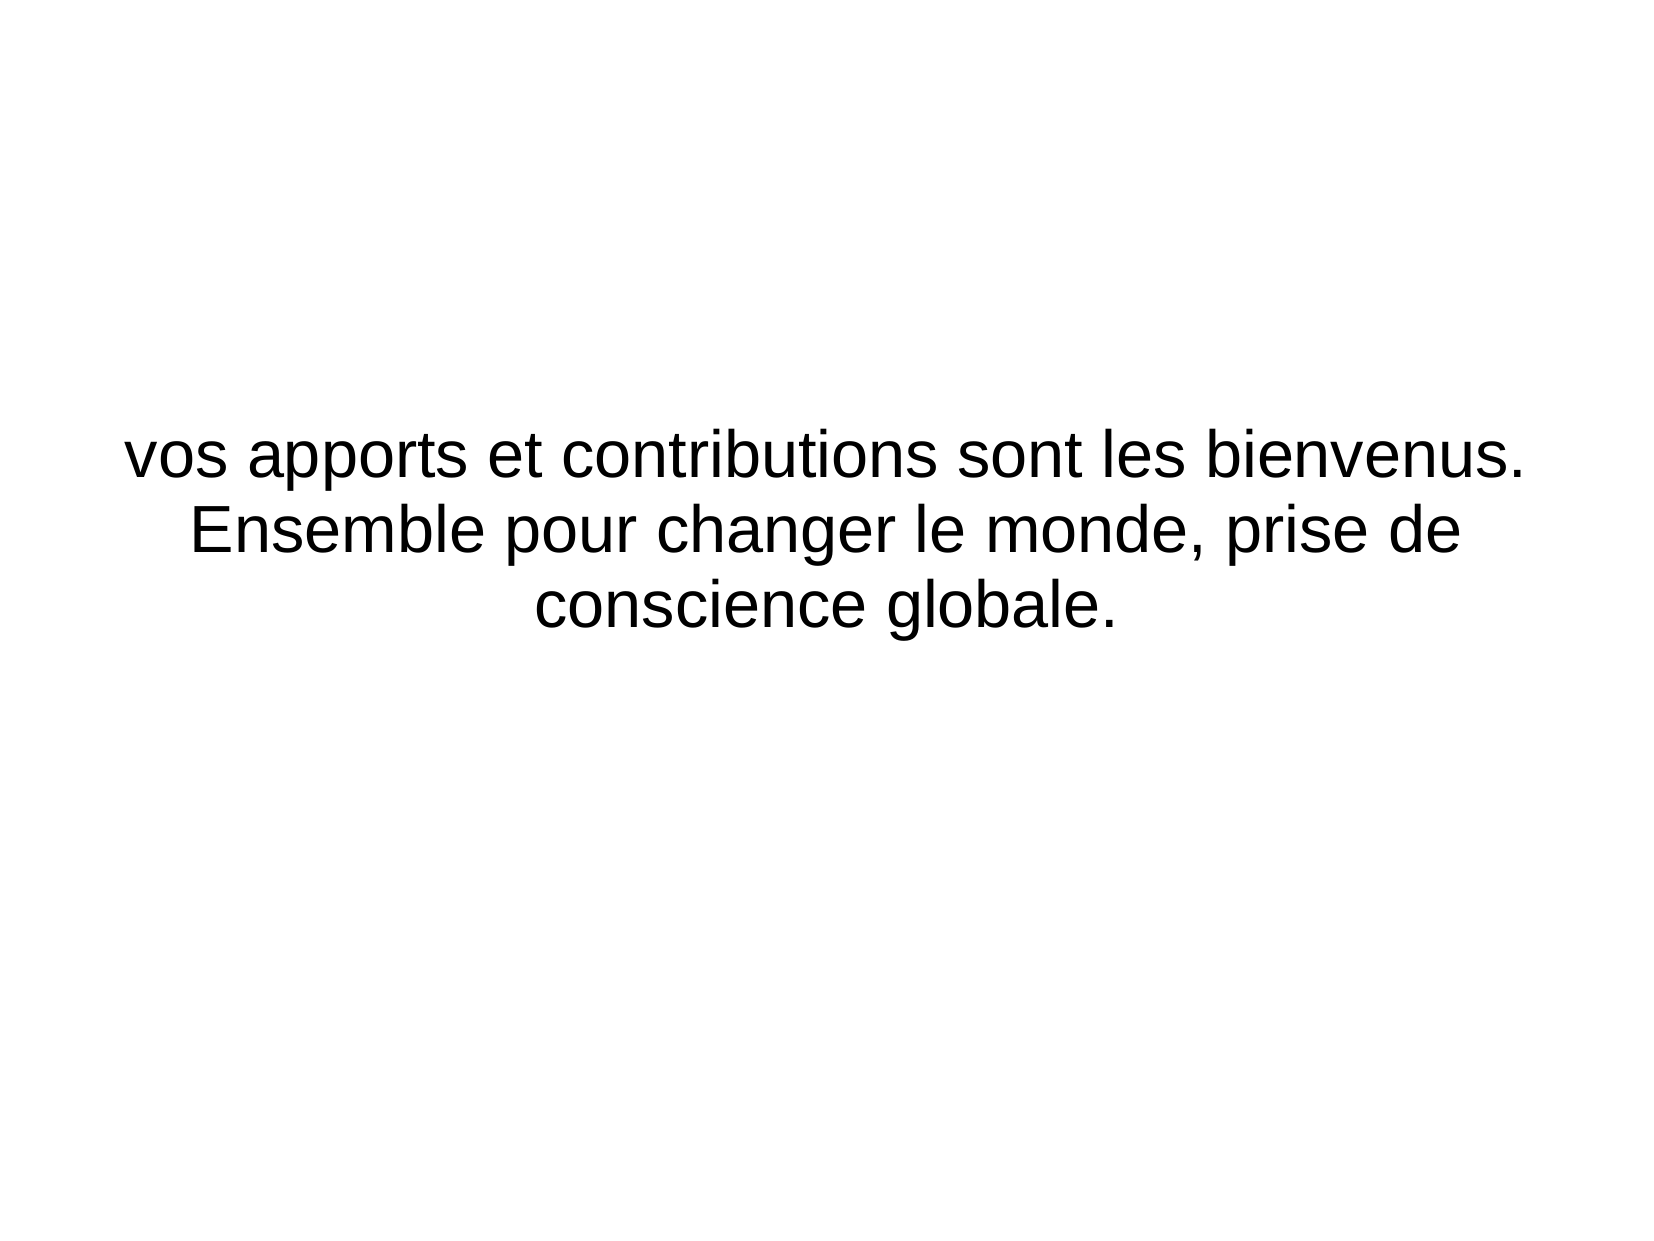

# vos apports et contributions sont les bienvenus.
Ensemble pour changer le monde, prise de conscience globale.